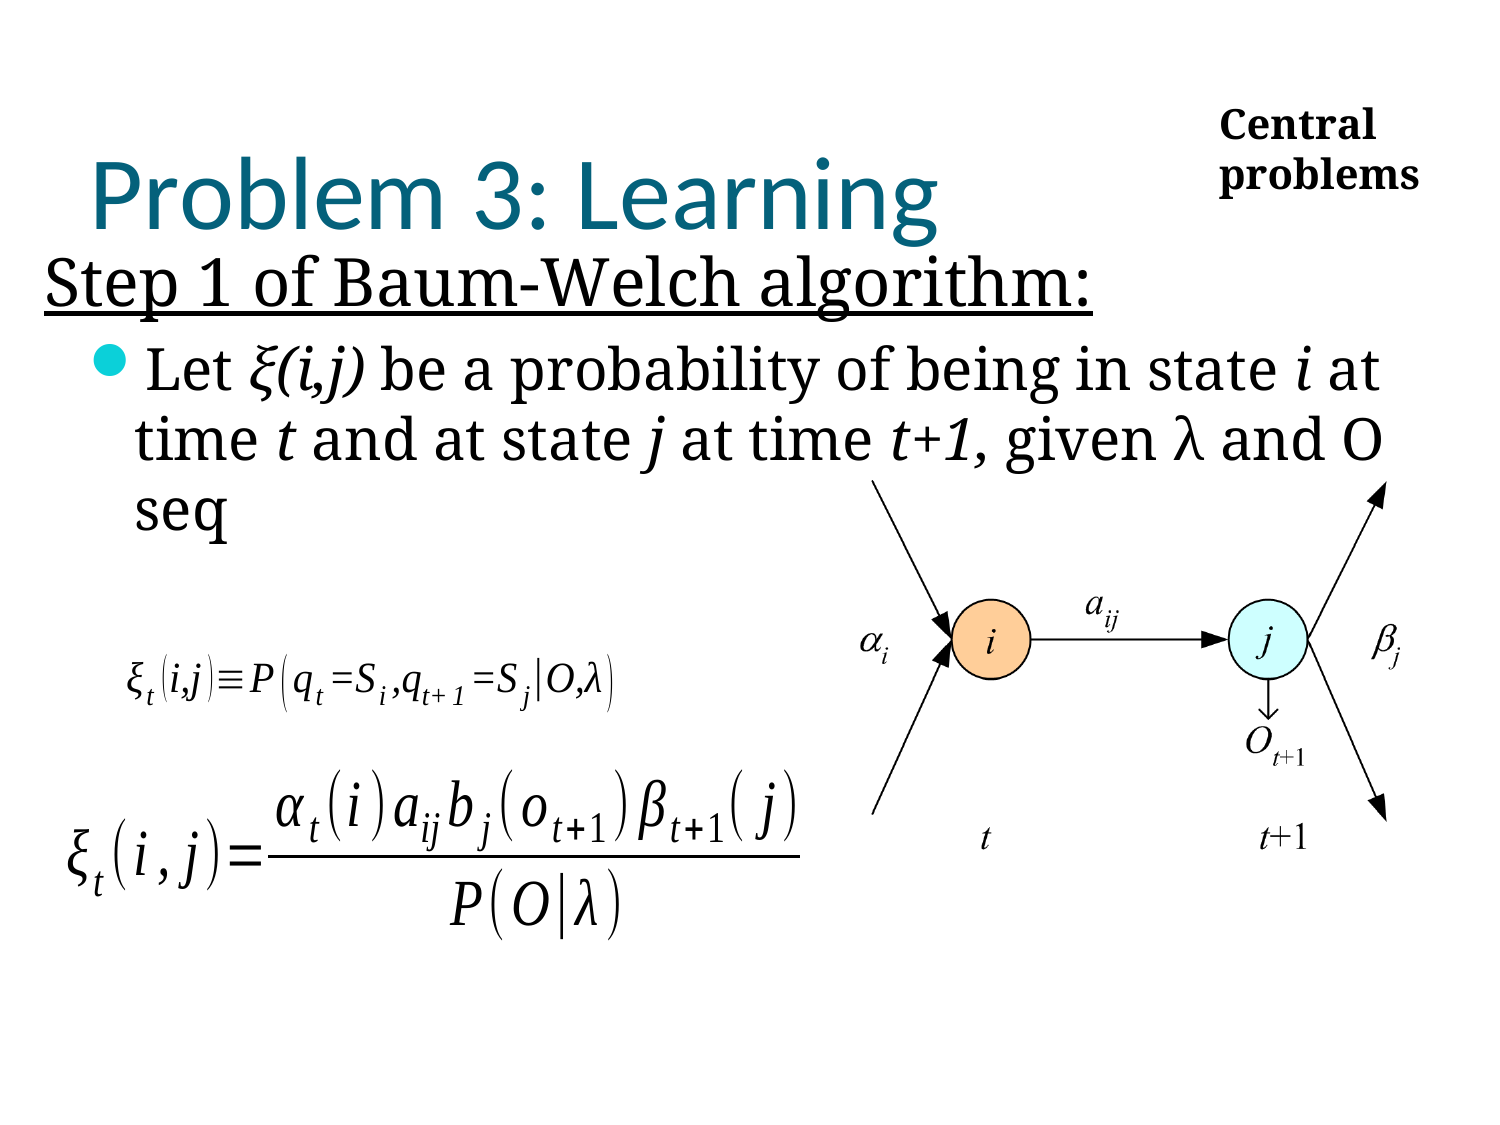

# Problem 3: Learning
Central
problems
Step 1 of Baum-Welch algorithm:
Let ξ(i,j) be a probability of being in state i at time t and at state j at time t+1, given λ and O seq